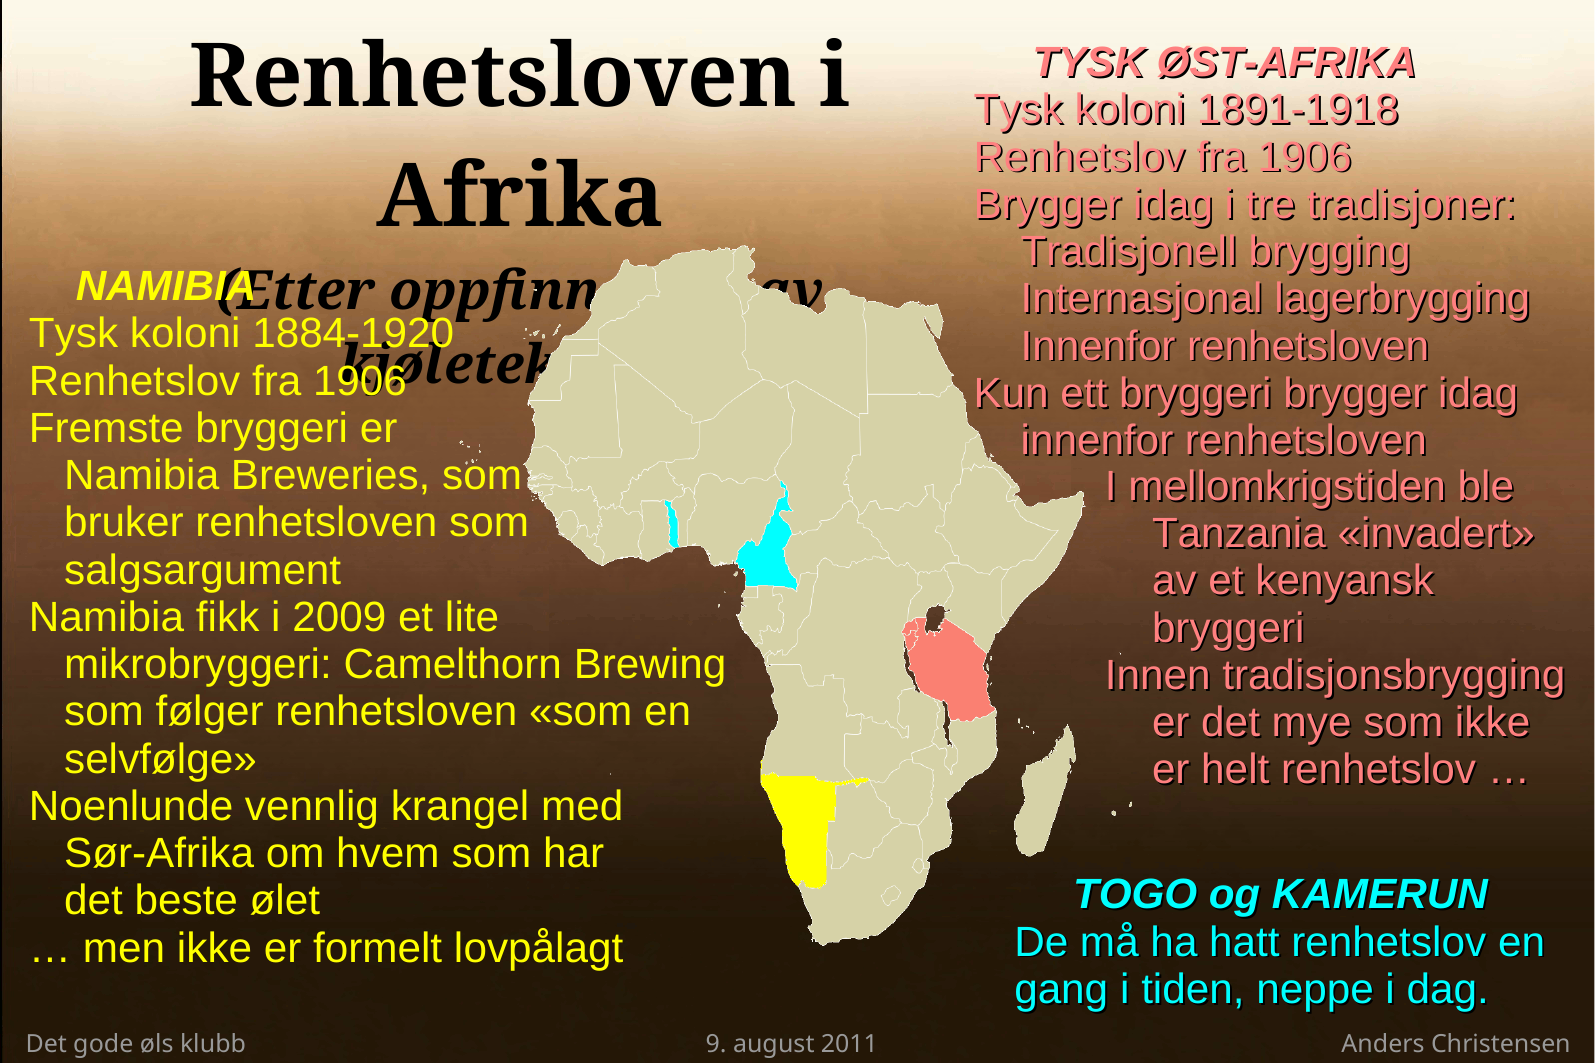

# Renhetsloven i Afrika (Etter oppfinnelsen av kjøleteknikk)
 TYSK ØST-AFRIKA
Tysk koloni 1891-1918
Renhetslov fra 1906
Brygger idag i tre tradisjoner:
 Tradisjonell brygging
 Internasjonal lagerbrygging
 Innenfor renhetsloven
Kun ett bryggeri brygger idag
 innenfor renhetsloven
 NAMIBIA
Tysk koloni 1884-1920
Renhetslov fra 1906
Fremste bryggeri er
 Namibia Breweries, som
 bruker renhetsloven som
 salgsargument
Namibia fikk i 2009 et lite
 mikrobryggeri: Camelthorn Brewing
 som følger renhetsloven «som en
 selvfølge»
Noenlunde vennlig krangel med
 Sør-Afrika om hvem som har
 det beste ølet
… men ikke er formelt lovpålagt
I mellomkrigstiden ble
 Tanzania «invadert»
 av et kenyansk
 bryggeri
Innen tradisjonsbrygging
 er det mye som ikke
 er helt renhetslov …
 TOGO og KAMERUN
De må ha hatt renhetslov en gang i tiden, neppe i dag.